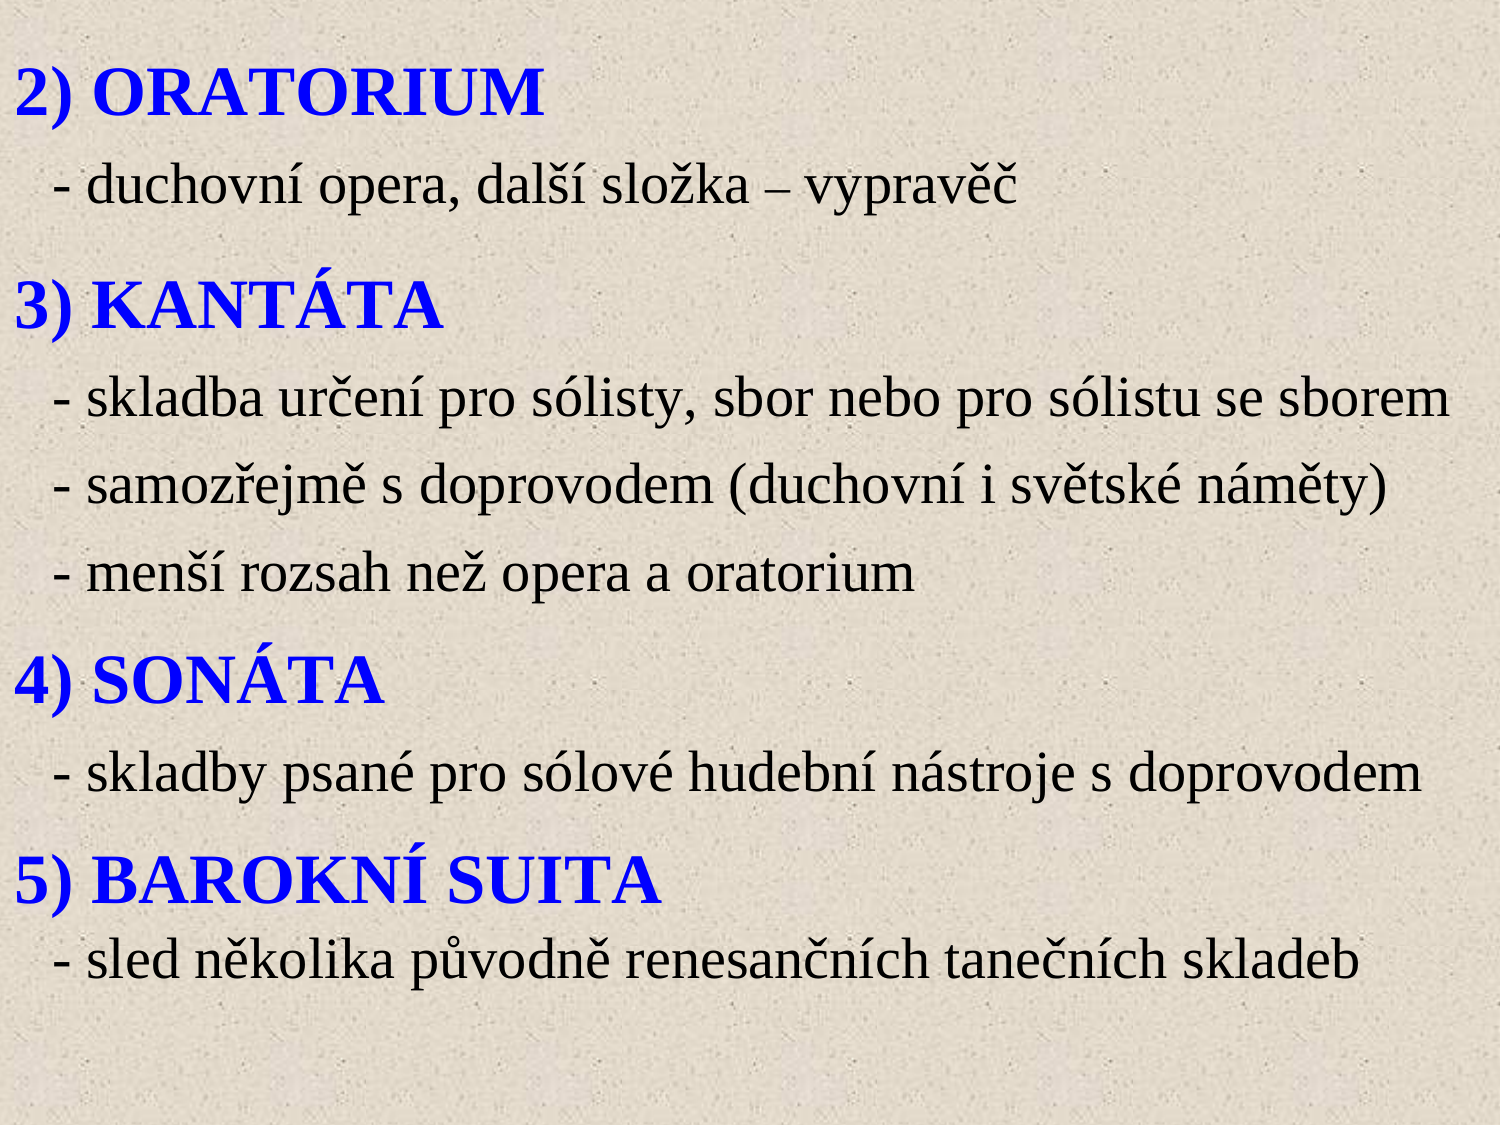

2) ORATORIUM
- duchovní opera, další složka – vypravěč
3) KANTÁTA
- skladba určení pro sólisty, sbor nebo pro sólistu se sborem
- samozřejmě s doprovodem (duchovní i světské náměty)
- menší rozsah než opera a oratorium
4) SONÁTA
- skladby psané pro sólové hudební nástroje s doprovodem
5) BAROKNÍ SUITA
- sled několika původně renesančních tanečních skladeb